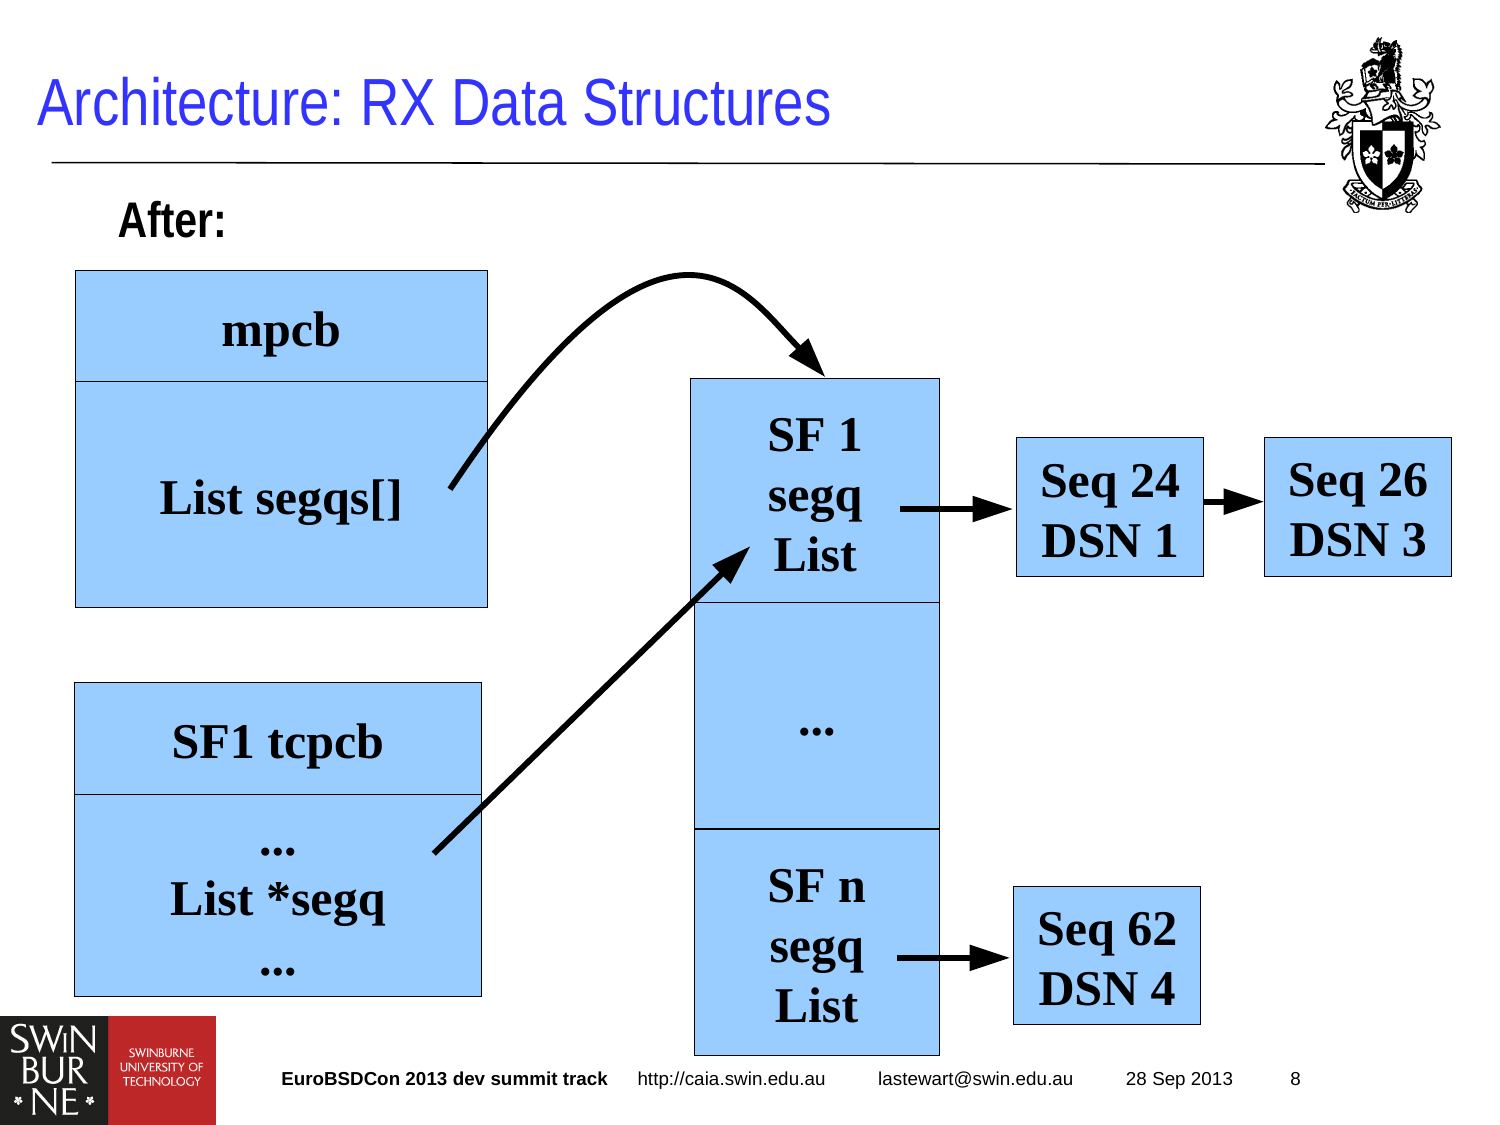

# Architecture: RX Data Structures
After:
mpcb
SF 1
segq
List
List segqs[]
Seq 26
DSN 3
Seq 24
DSN 1
...
SF1 tcpcb
...
List *segq
...
SF n
segq
List
Seq 62
DSN 4